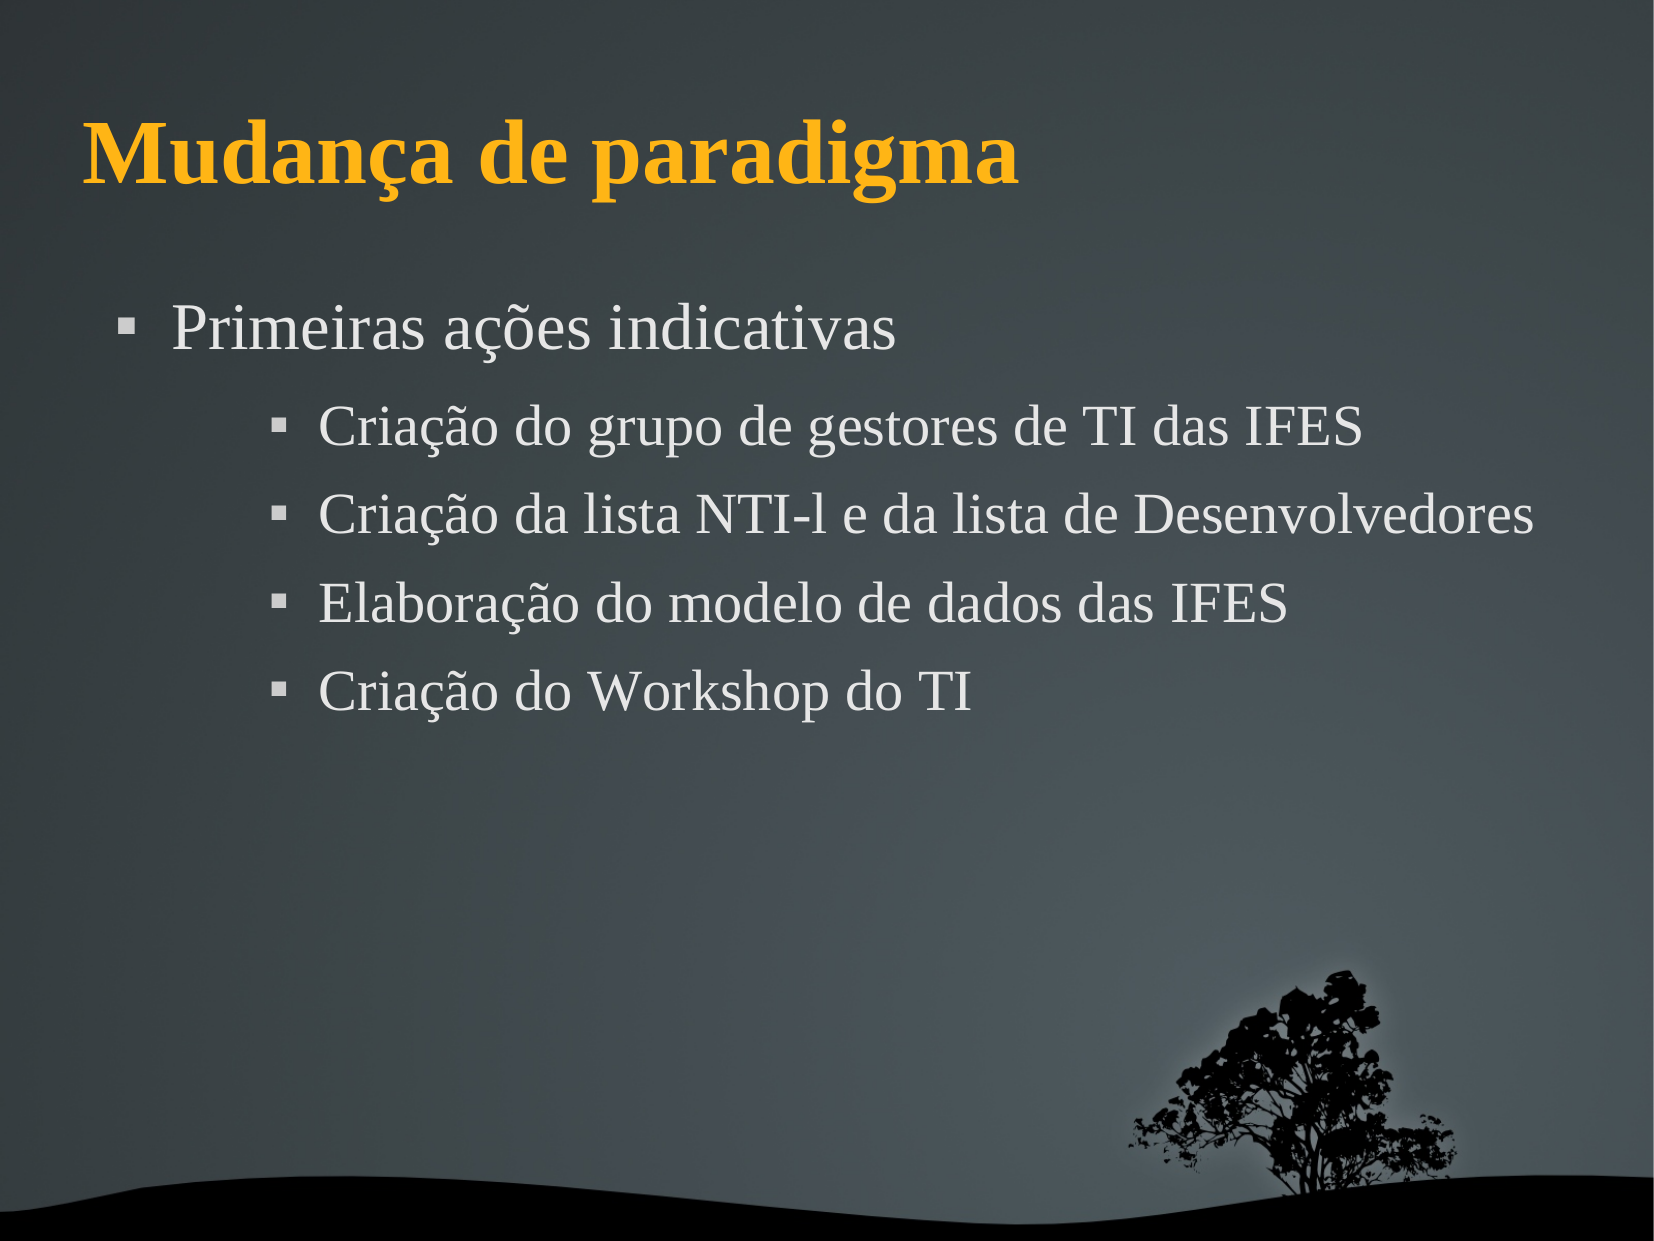

# Mudança de paradigma
Primeiras ações indicativas
Criação do grupo de gestores de TI das IFES
Criação da lista NTI-l e da lista de Desenvolvedores
Elaboração do modelo de dados das IFES
Criação do Workshop do TI